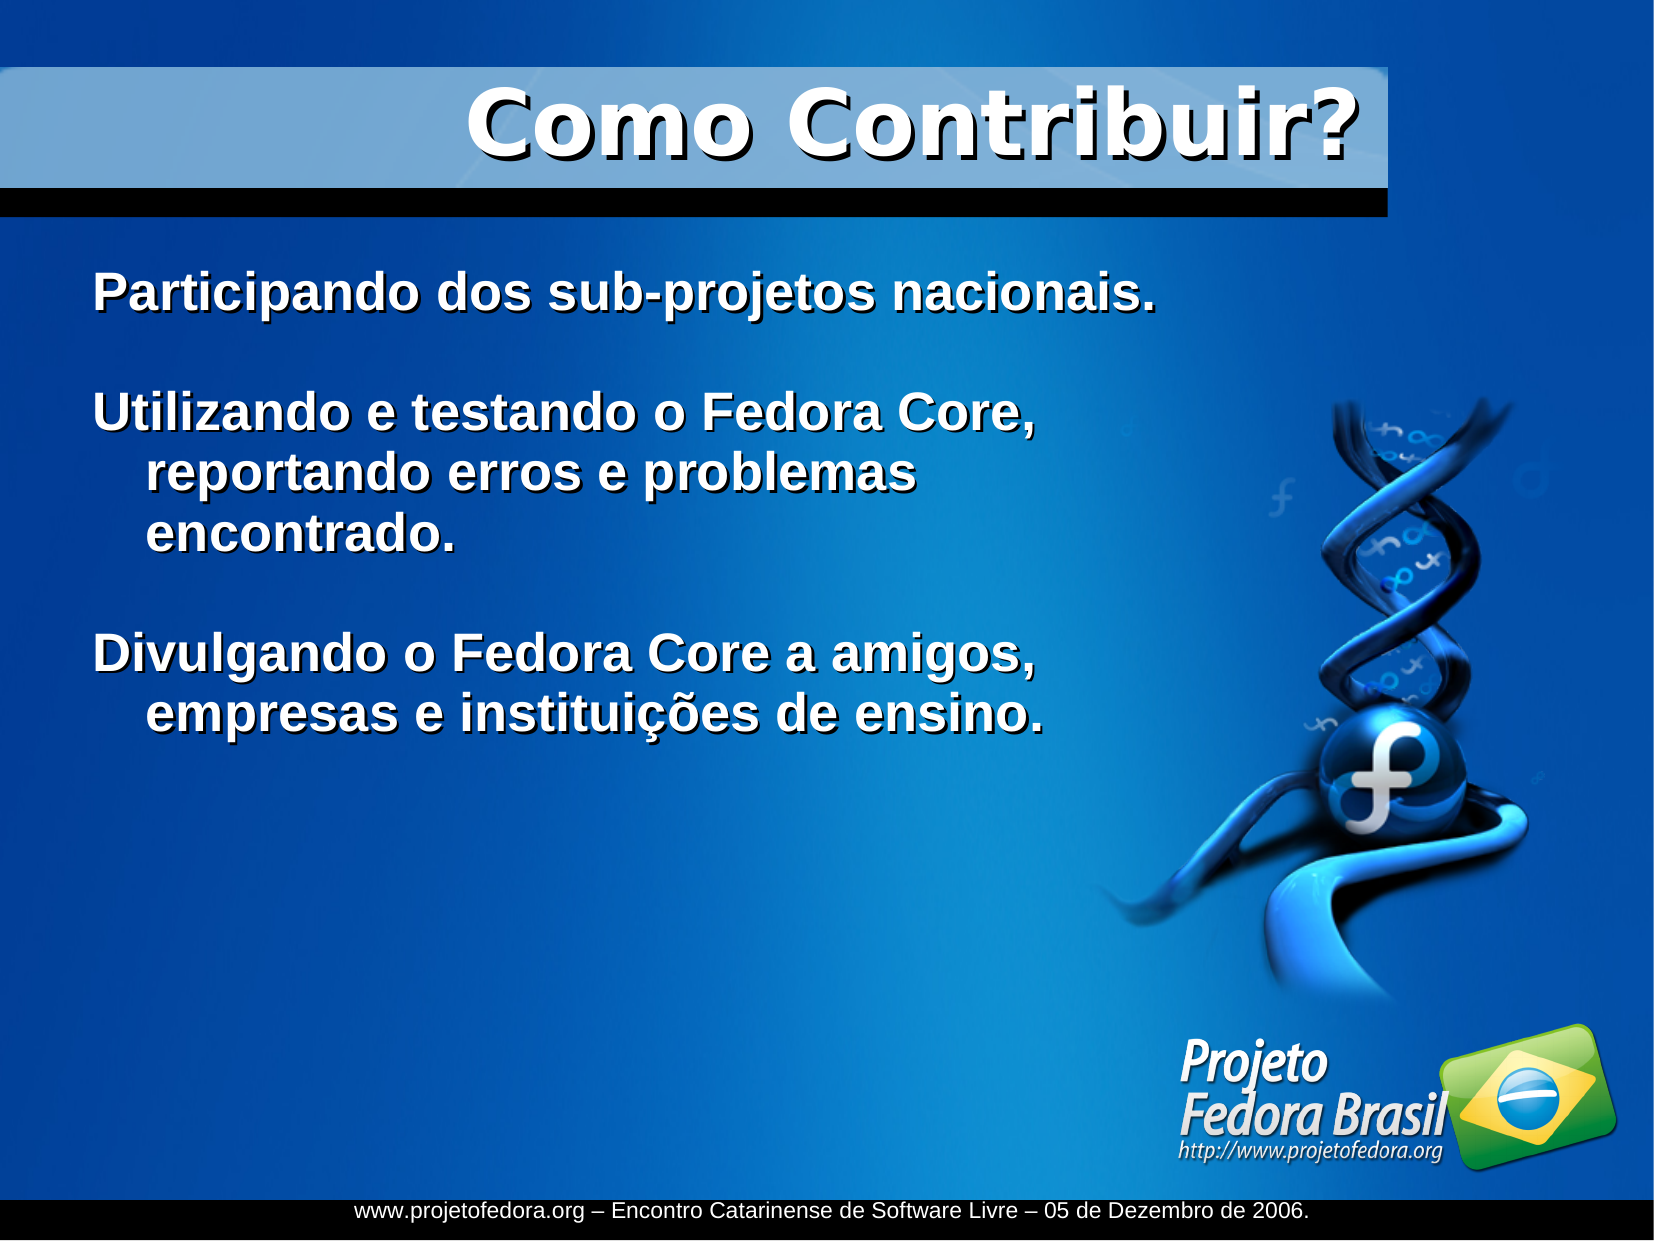

Como Contribuir?
# Participando dos sub-projetos nacionais.
Utilizando e testando o Fedora Core, reportando erros e problemas encontrado.
Divulgando o Fedora Core a amigos, empresas e instituições de ensino.
www.projetofedora.org – Encontro Catarinense de Software Livre – 05 de Dezembro de 2006.